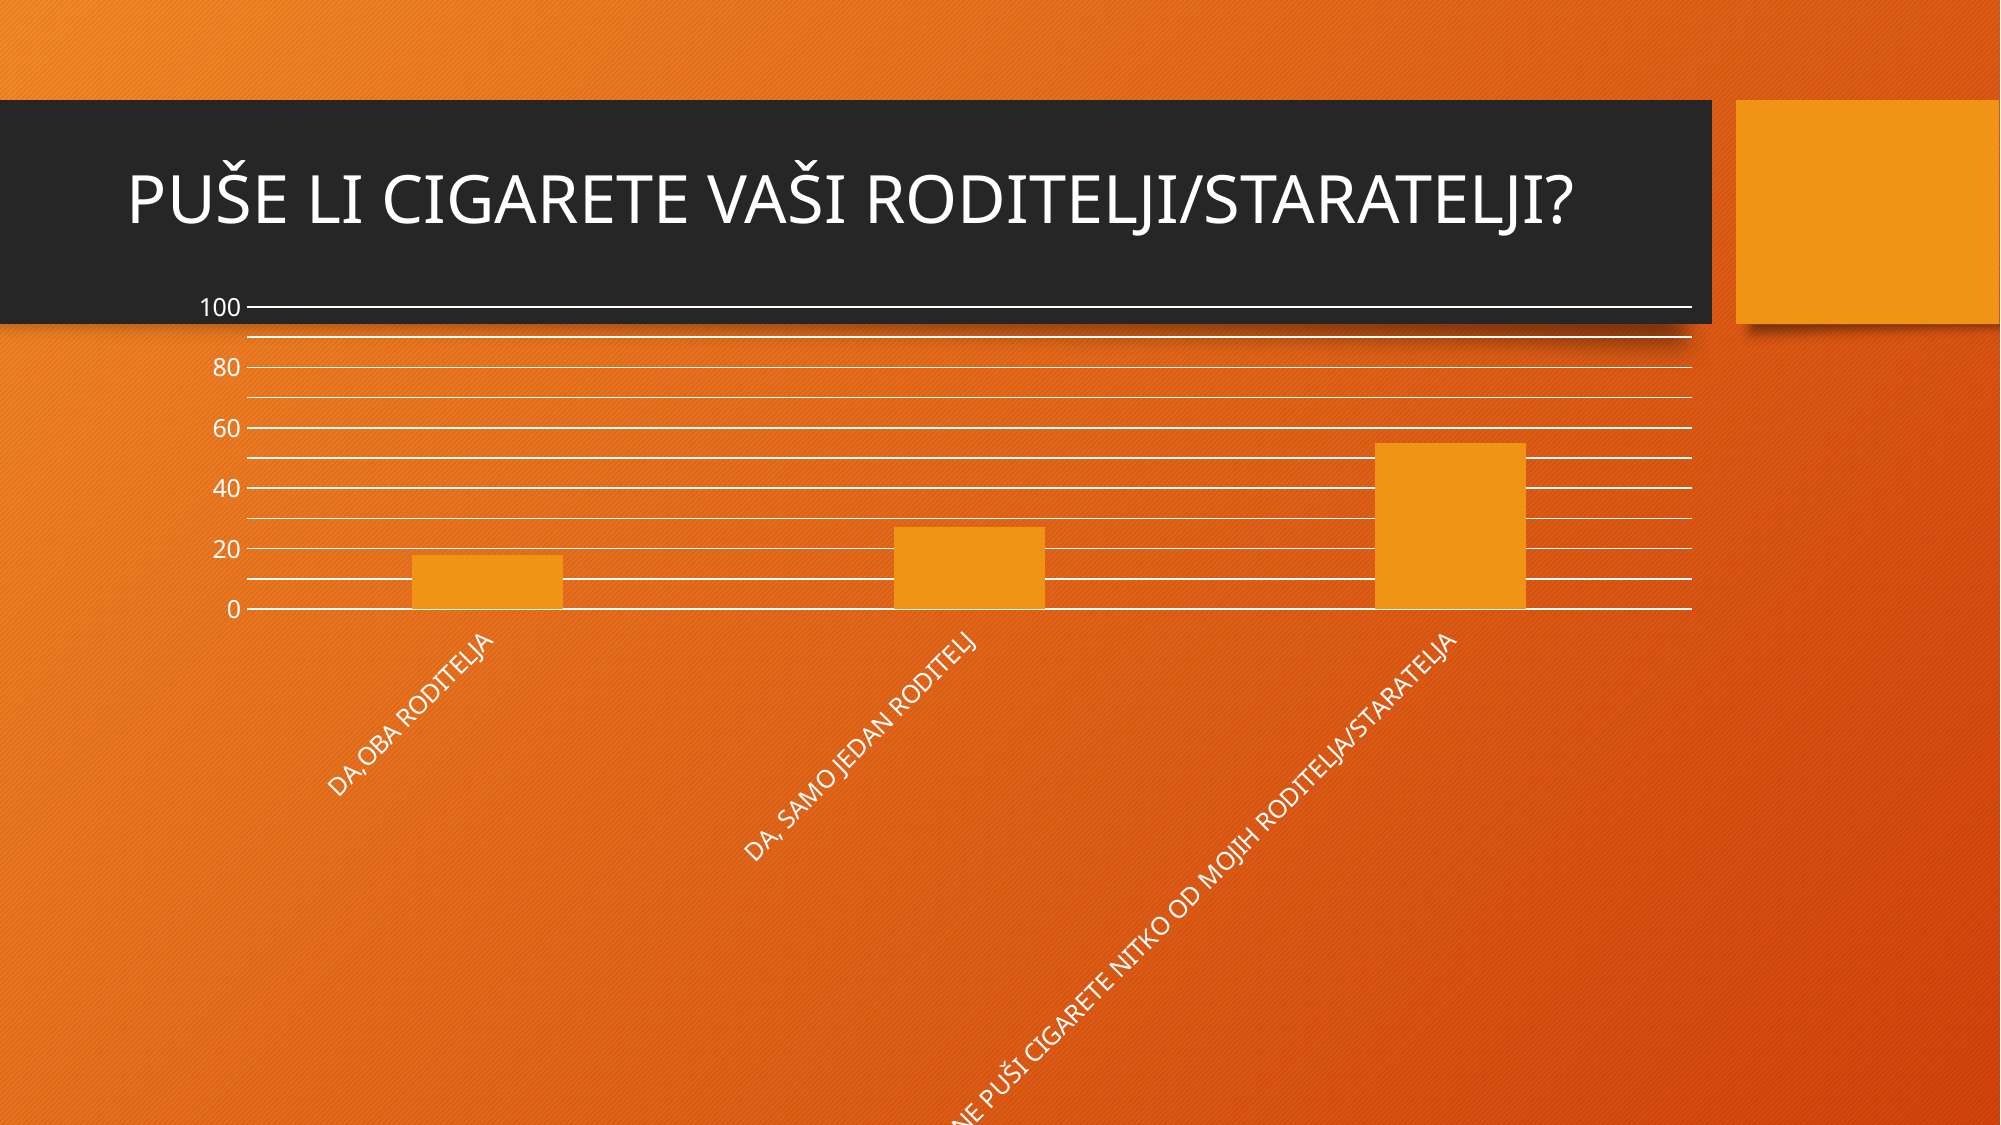

# PUŠE LI CIGARETE VAŠI RODITELJI/STARATELJI?
### Chart
| Category | Skup 1 |
|---|---|
| DA,OBA RODITELJA | 18.0 |
| DA, SAMO JEDAN RODITELJ | 27.0 |
| NE PUŠI CIGARETE NITKO OD MOJIH RODITELJA/STARATELJA | 55.0 |